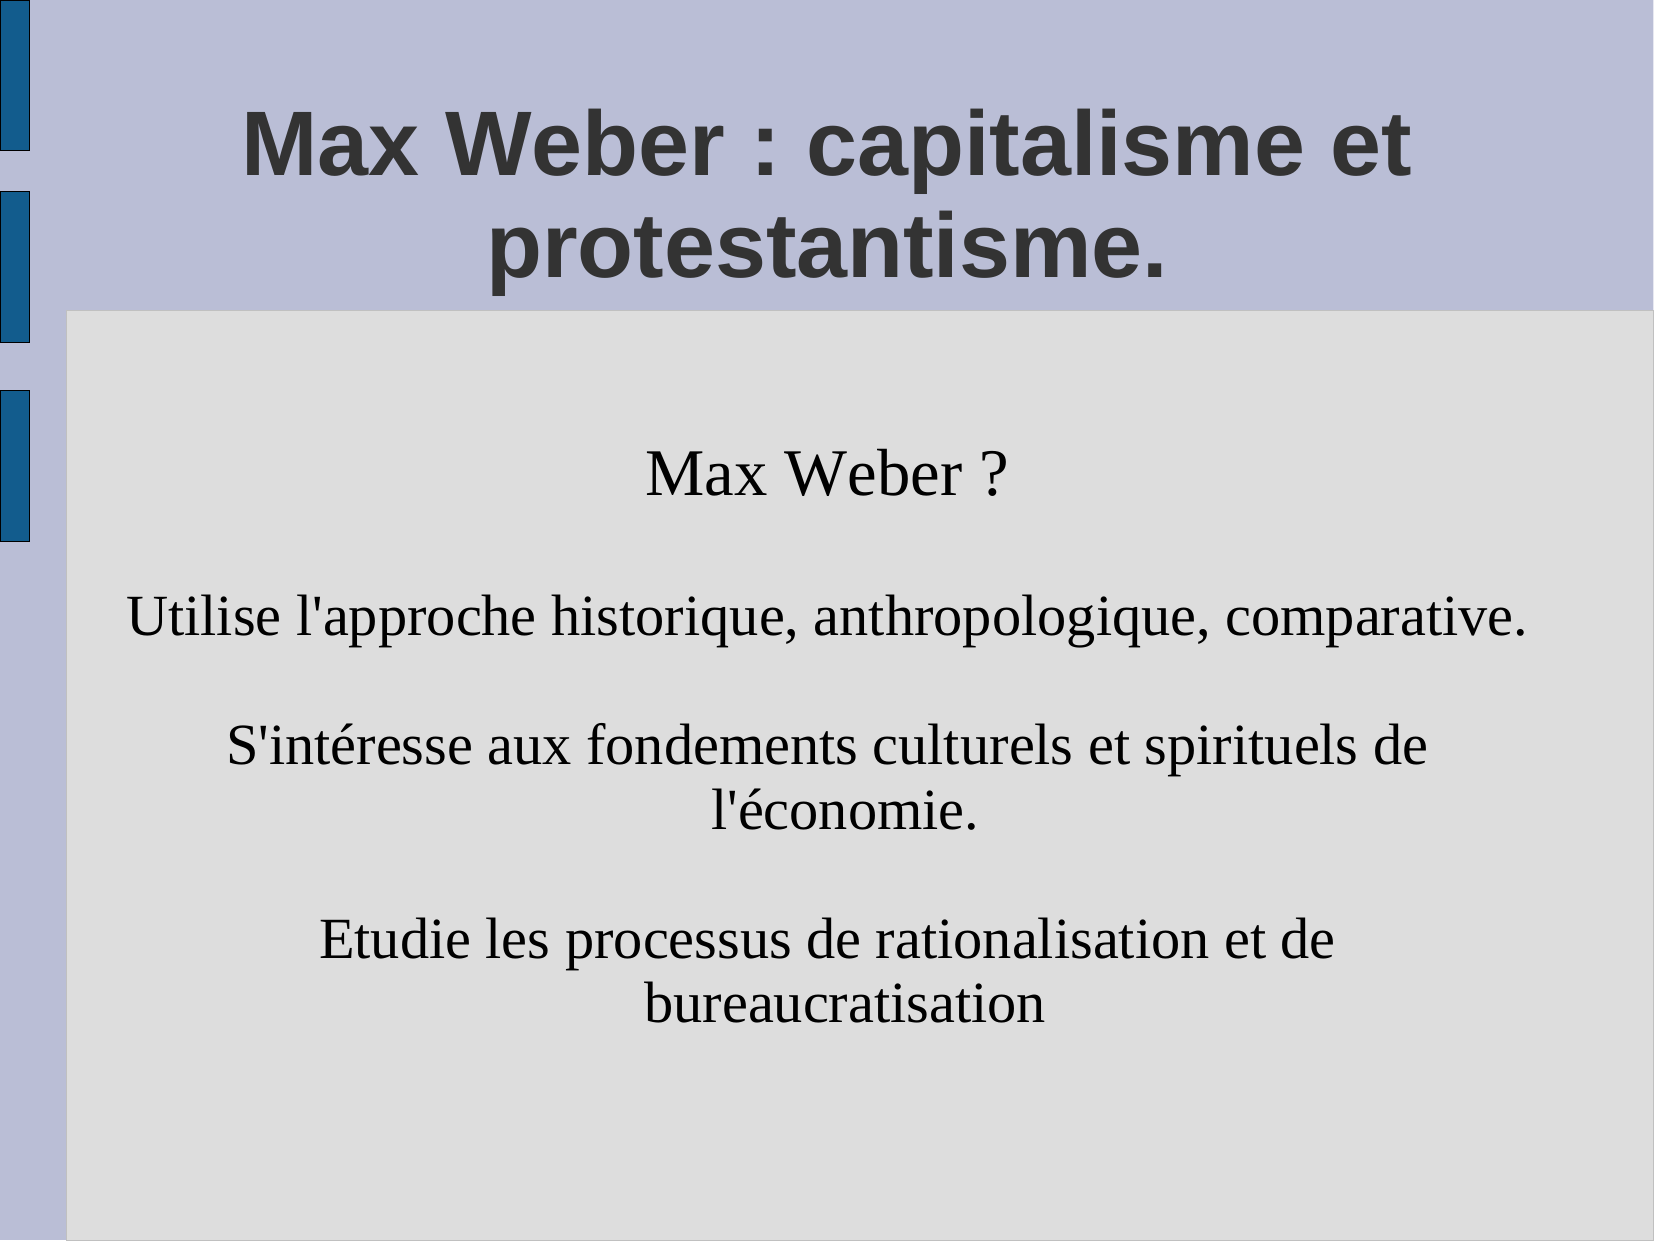

# Max Weber : capitalisme et protestantisme.
Max Weber ?
Utilise l'approche historique, anthropologique, comparative.
S'intéresse aux fondements culturels et spirituels de l'économie.
Etudie les processus de rationalisation et de bureaucratisation